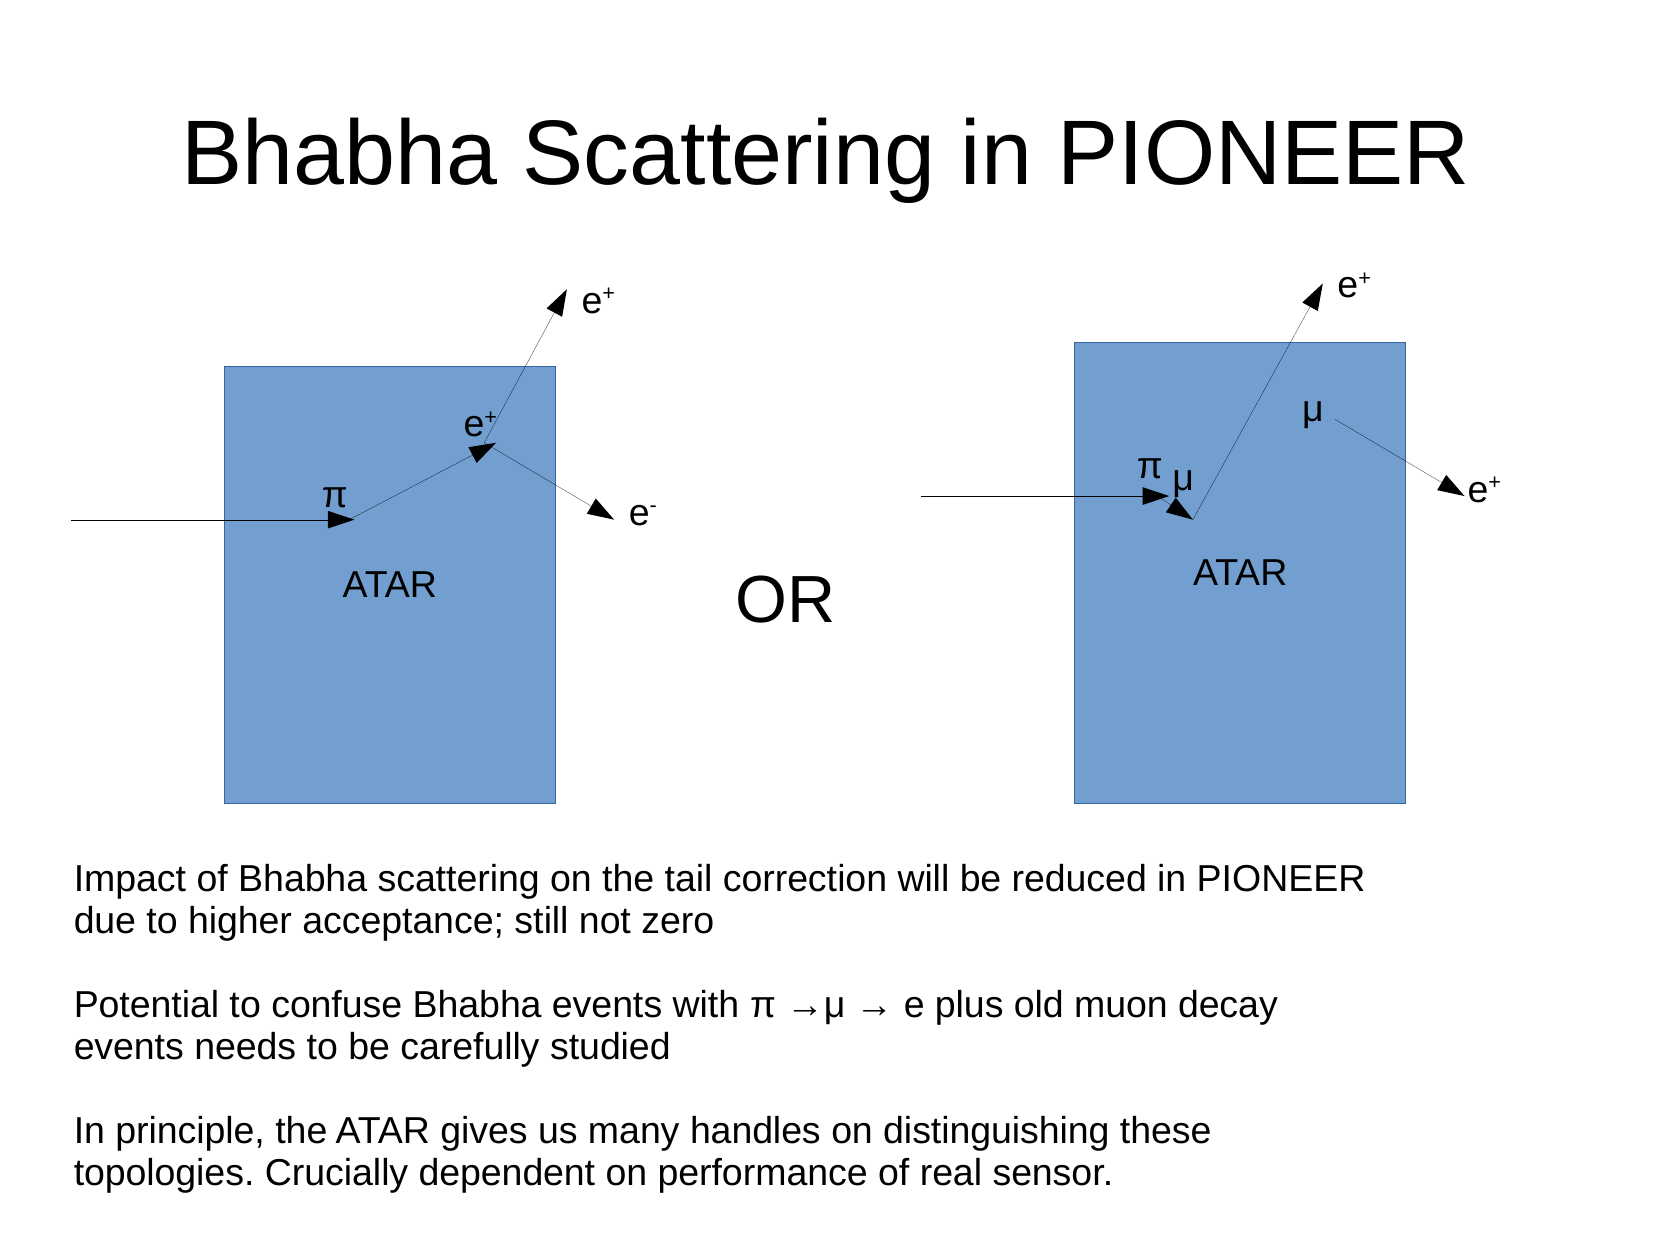

# Bhabha Scattering in PIONEER
e+
e+
ATAR
ATAR
μ
e+
π
μ
e+
π
e-
OR
Impact of Bhabha scattering on the tail correction will be reduced in PIONEER due to higher acceptance; still not zero
Potential to confuse Bhabha events with π →μ → e plus old muon decay events needs to be carefully studied
In principle, the ATAR gives us many handles on distinguishing these topologies. Crucially dependent on performance of real sensor.